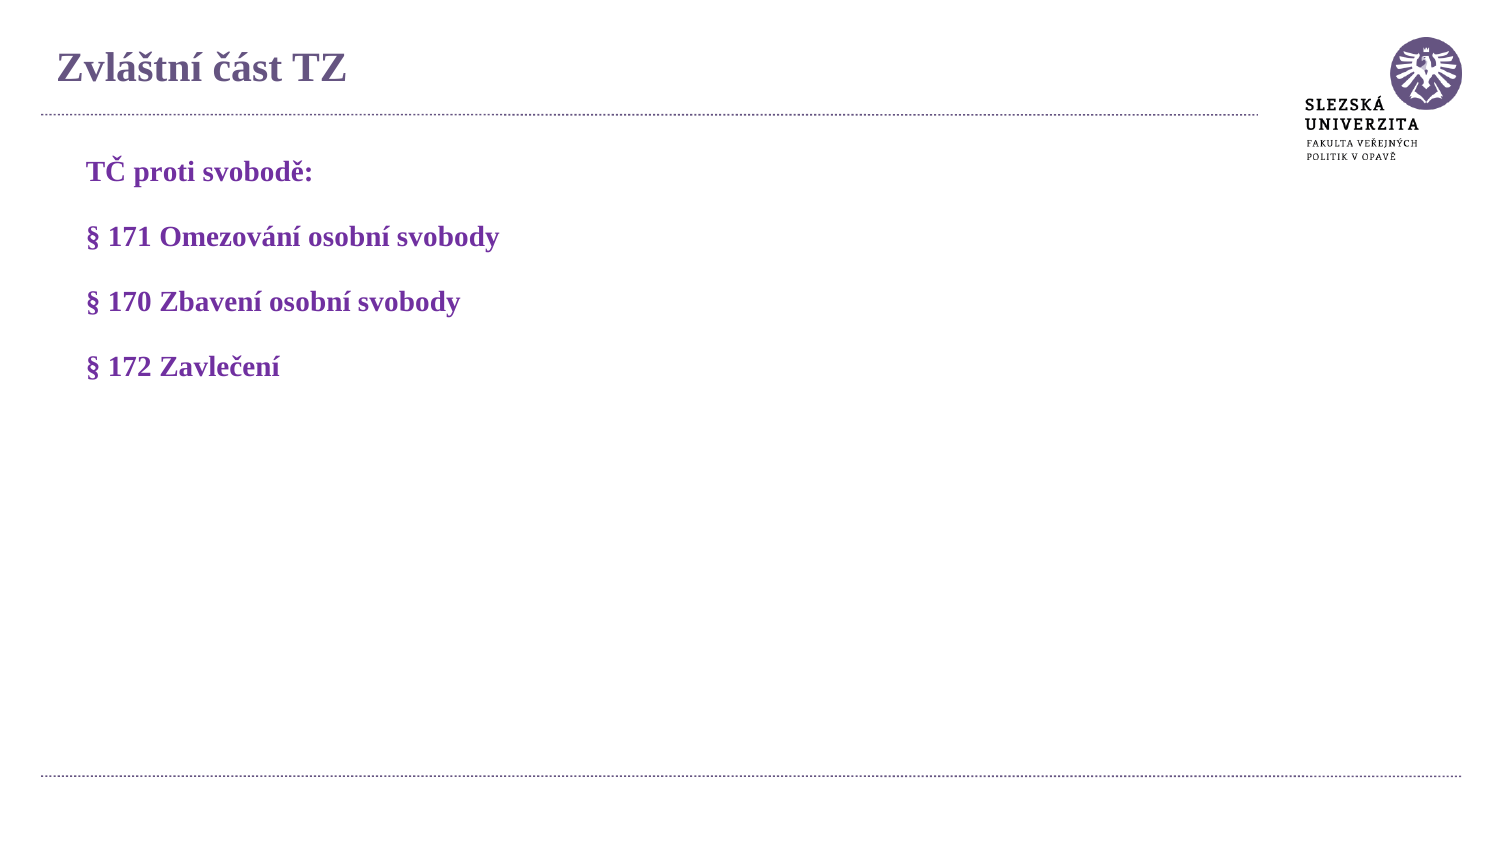

# Zvláštní část TZ
TČ proti svobodě:
§ 171 Omezování osobní svobody
§ 170 Zbavení osobní svobody
§ 172 Zavlečení